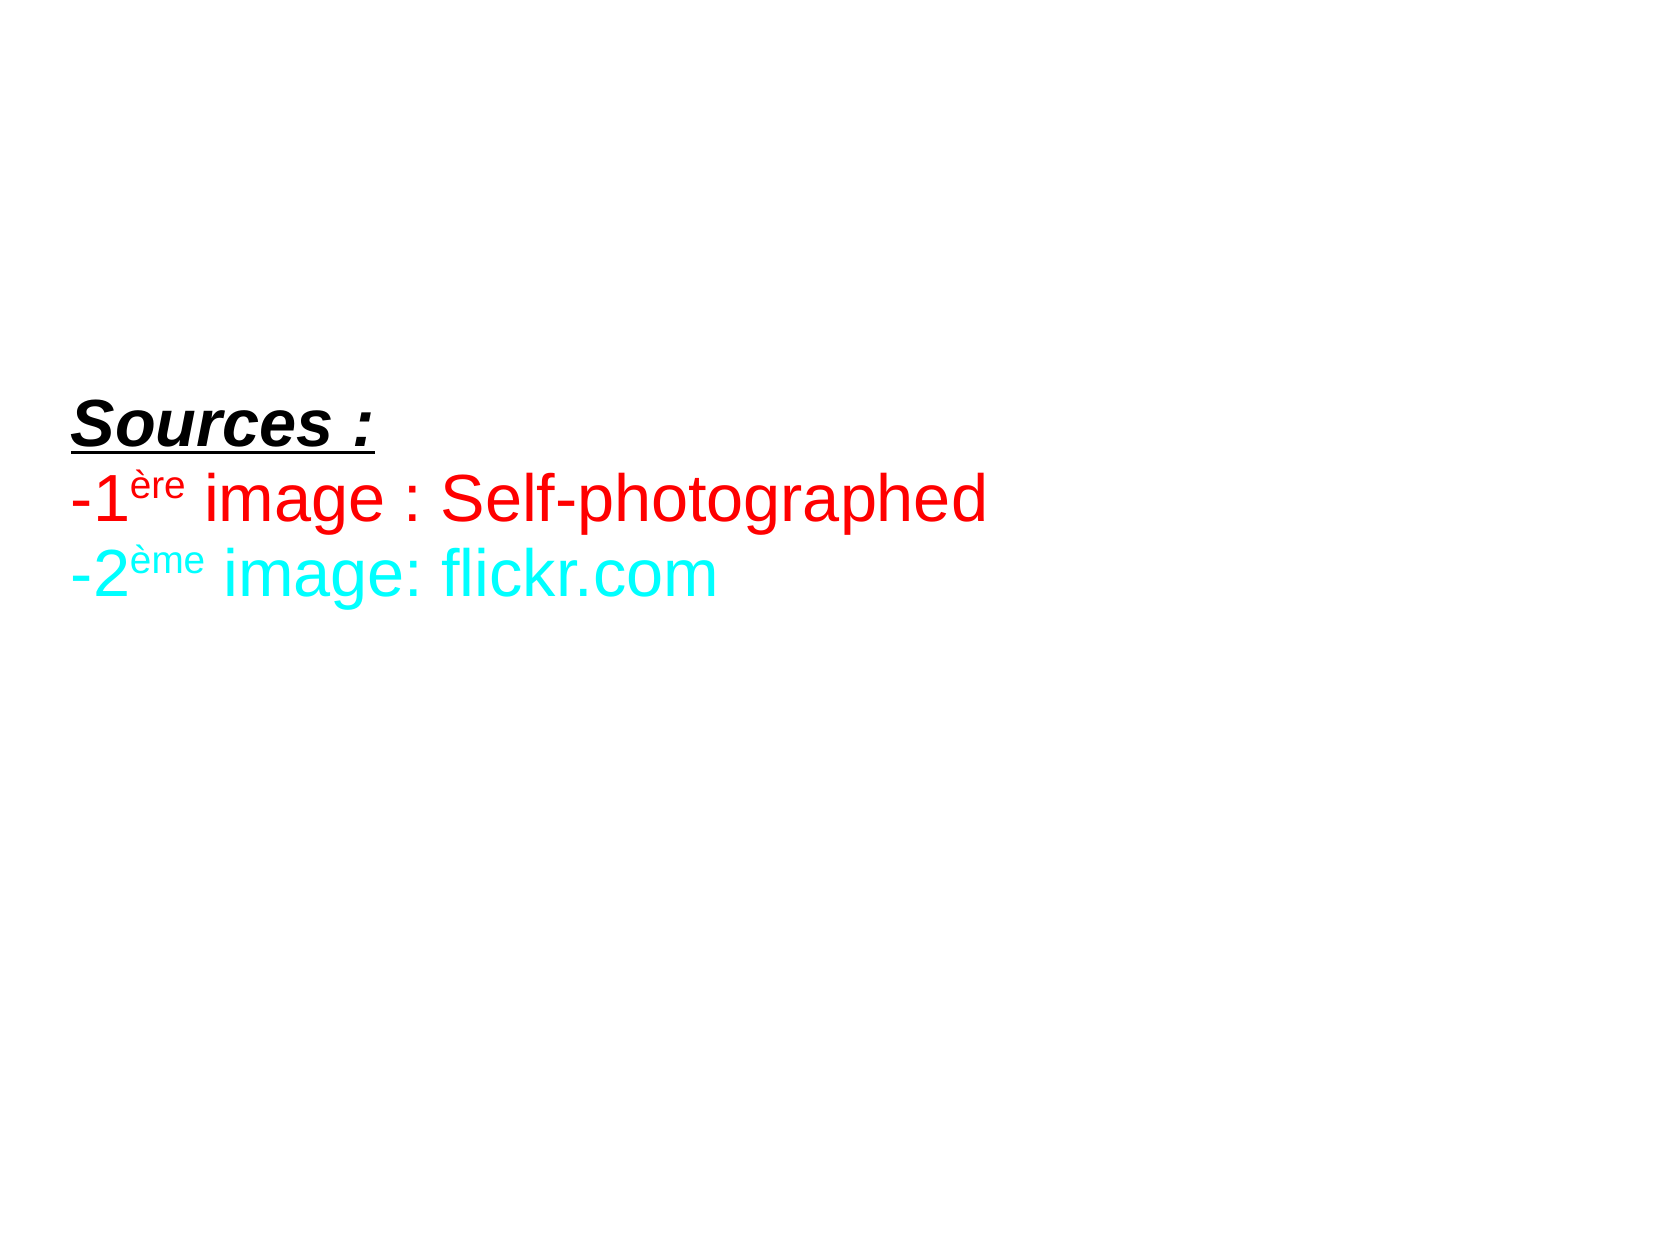

# Sources :
-1ère image : Self-photographed
-2ème image: flickr.com